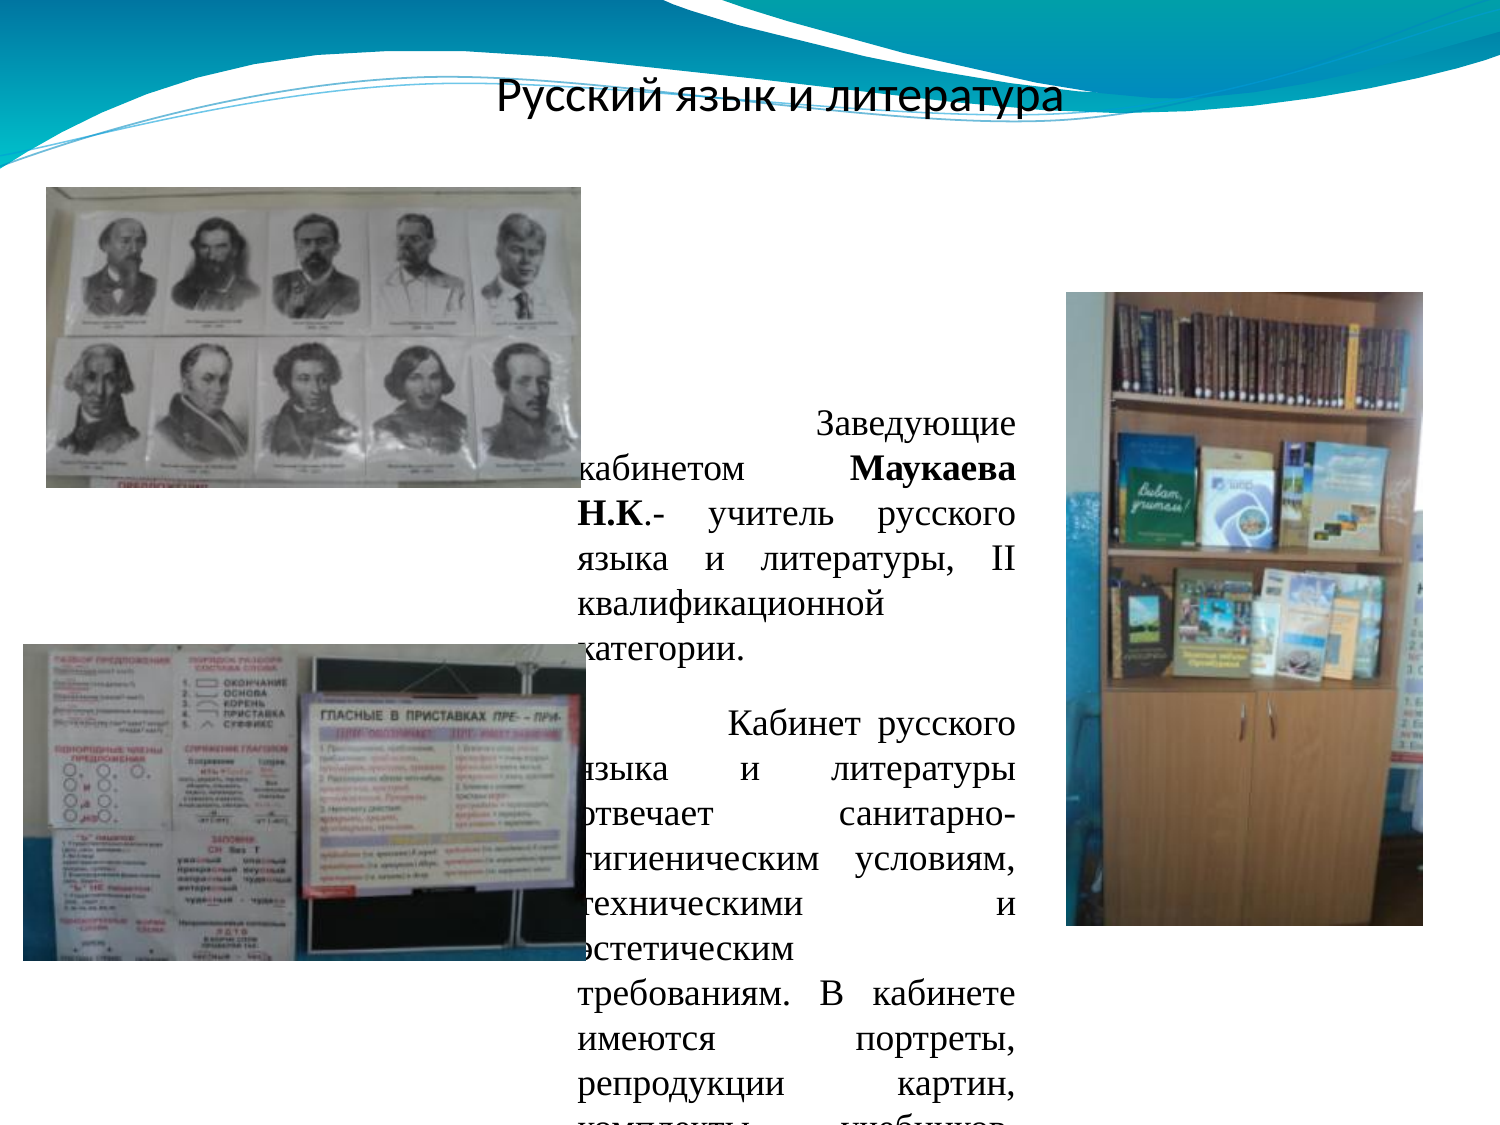

# Русский язык и литература
 Заведующие кабинетом Маукаева Н.К.- учитель русского языка и литературы, II квалификационной категории.
 Кабинет русского языка и литературы отвечает санитарно-гигиеническим условиям, техническими и эстетическим требованиям. В кабинете имеются портреты, репродукции картин, комплекты учебников, методическая литература, таблицы при помощи которых проводятся уроки. Всё это систематизировано по темам и разделам. На передней стене расположена доска. По обеим сторонам доски, на стенах висят таблицы, необходимые для урока. Сбоку на стене висят портреты великих русских классиков и схемы грамматических разборов. В кабинете находится книжный шкаф где хранится методическая литература. Каждое пособие, находящееся в кабинете, способствует повышению мотивации учебной деятельности.